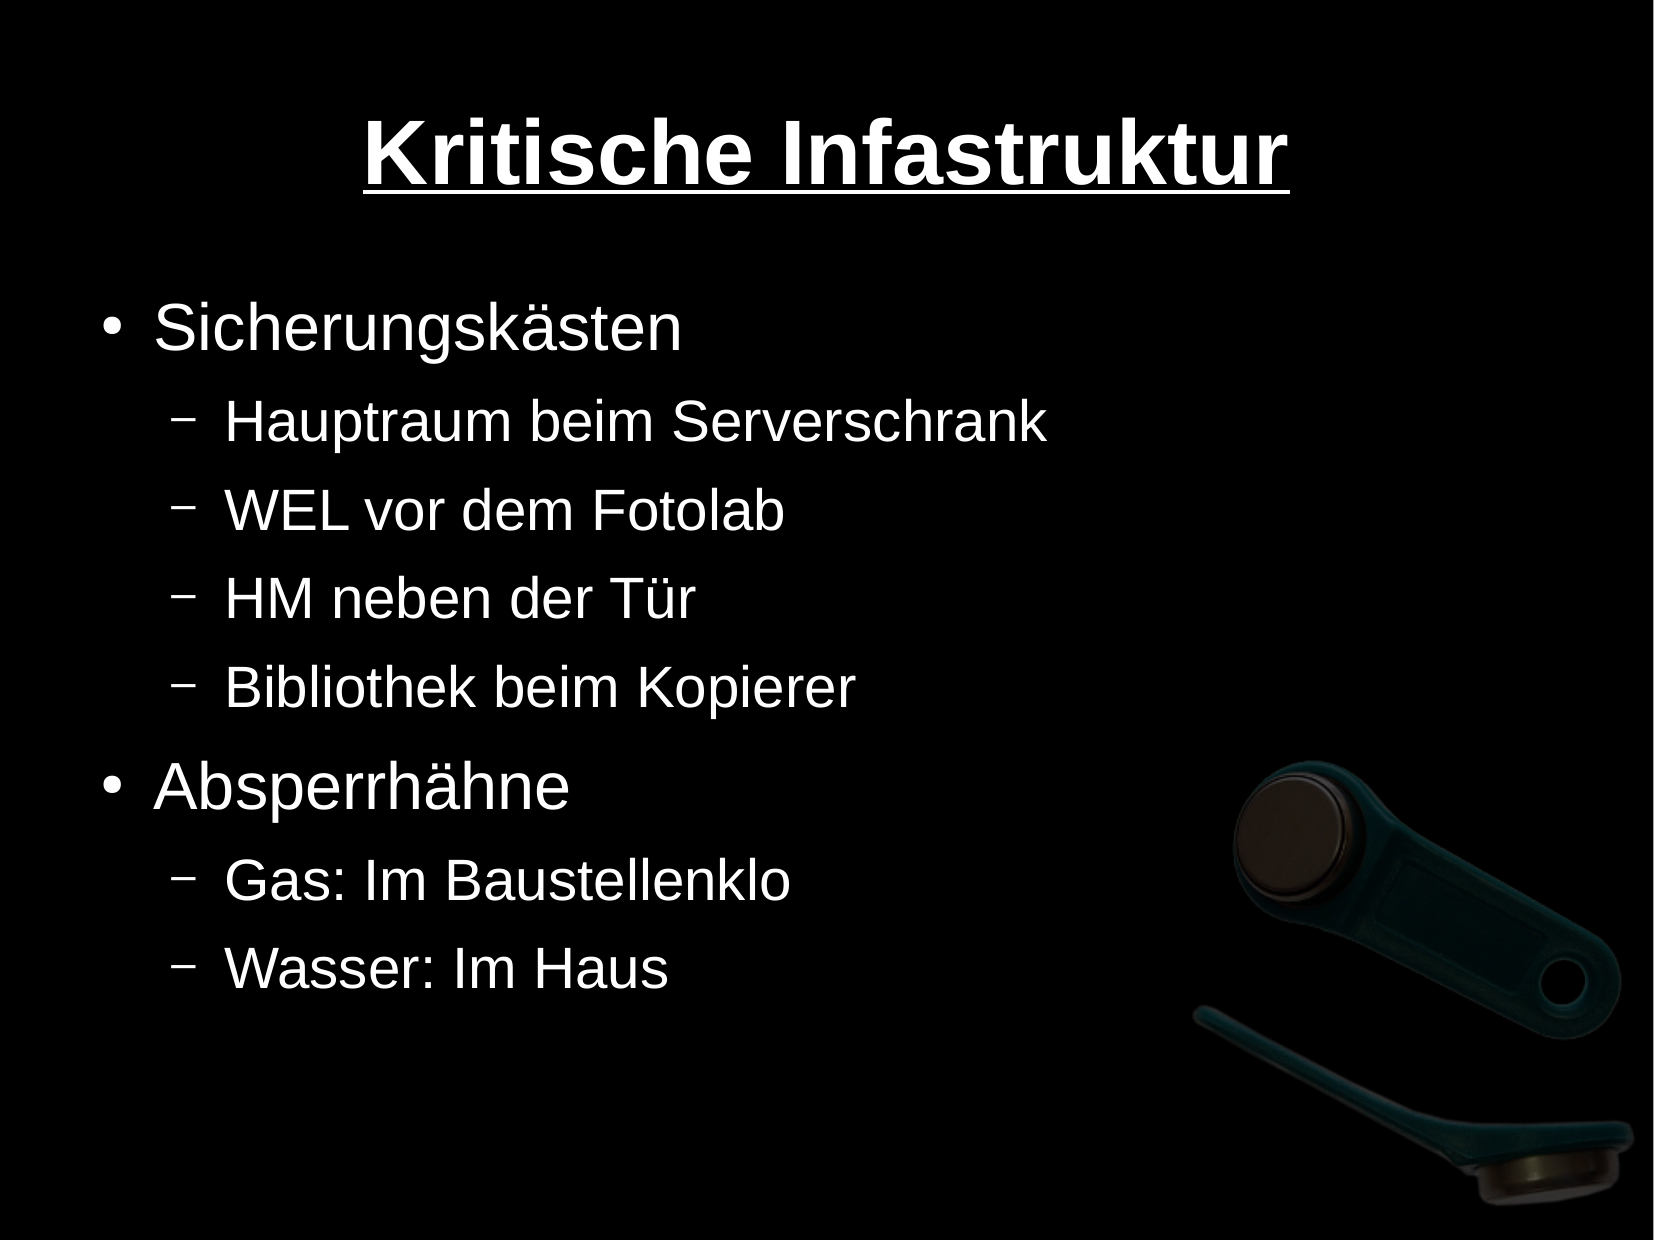

# Kritische Infastruktur
Sicherungskästen
Hauptraum beim Serverschrank
WEL vor dem Fotolab
HM neben der Tür
Bibliothek beim Kopierer
Absperrhähne
Gas: Im Baustellenklo
Wasser: Im Haus